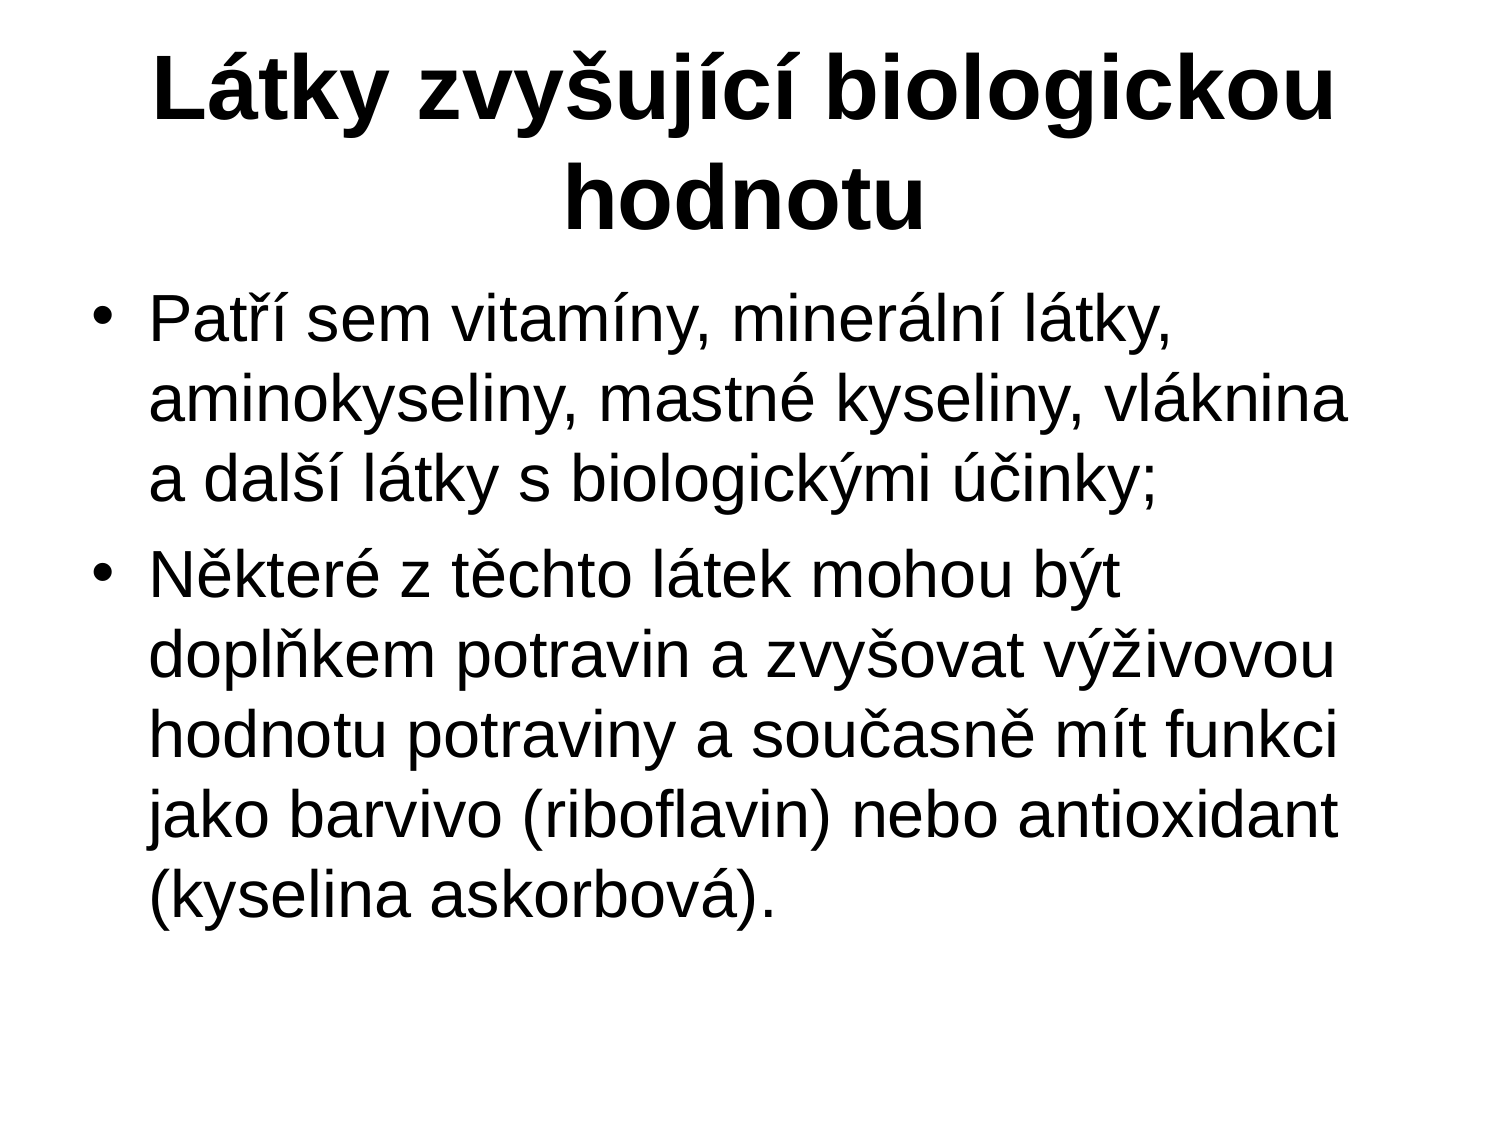

# Látky zvyšující biologickou hodnotu
Patří sem vitamíny, minerální látky, aminokyseliny, mastné kyseliny, vláknina
a další látky s biologickými účinky;
Některé z těchto látek mohou být doplňkem potravin a zvyšovat výživovou hodnotu potraviny a současně mít funkci jako barvivo (riboflavin) nebo antioxidant (kyselina askorbová).